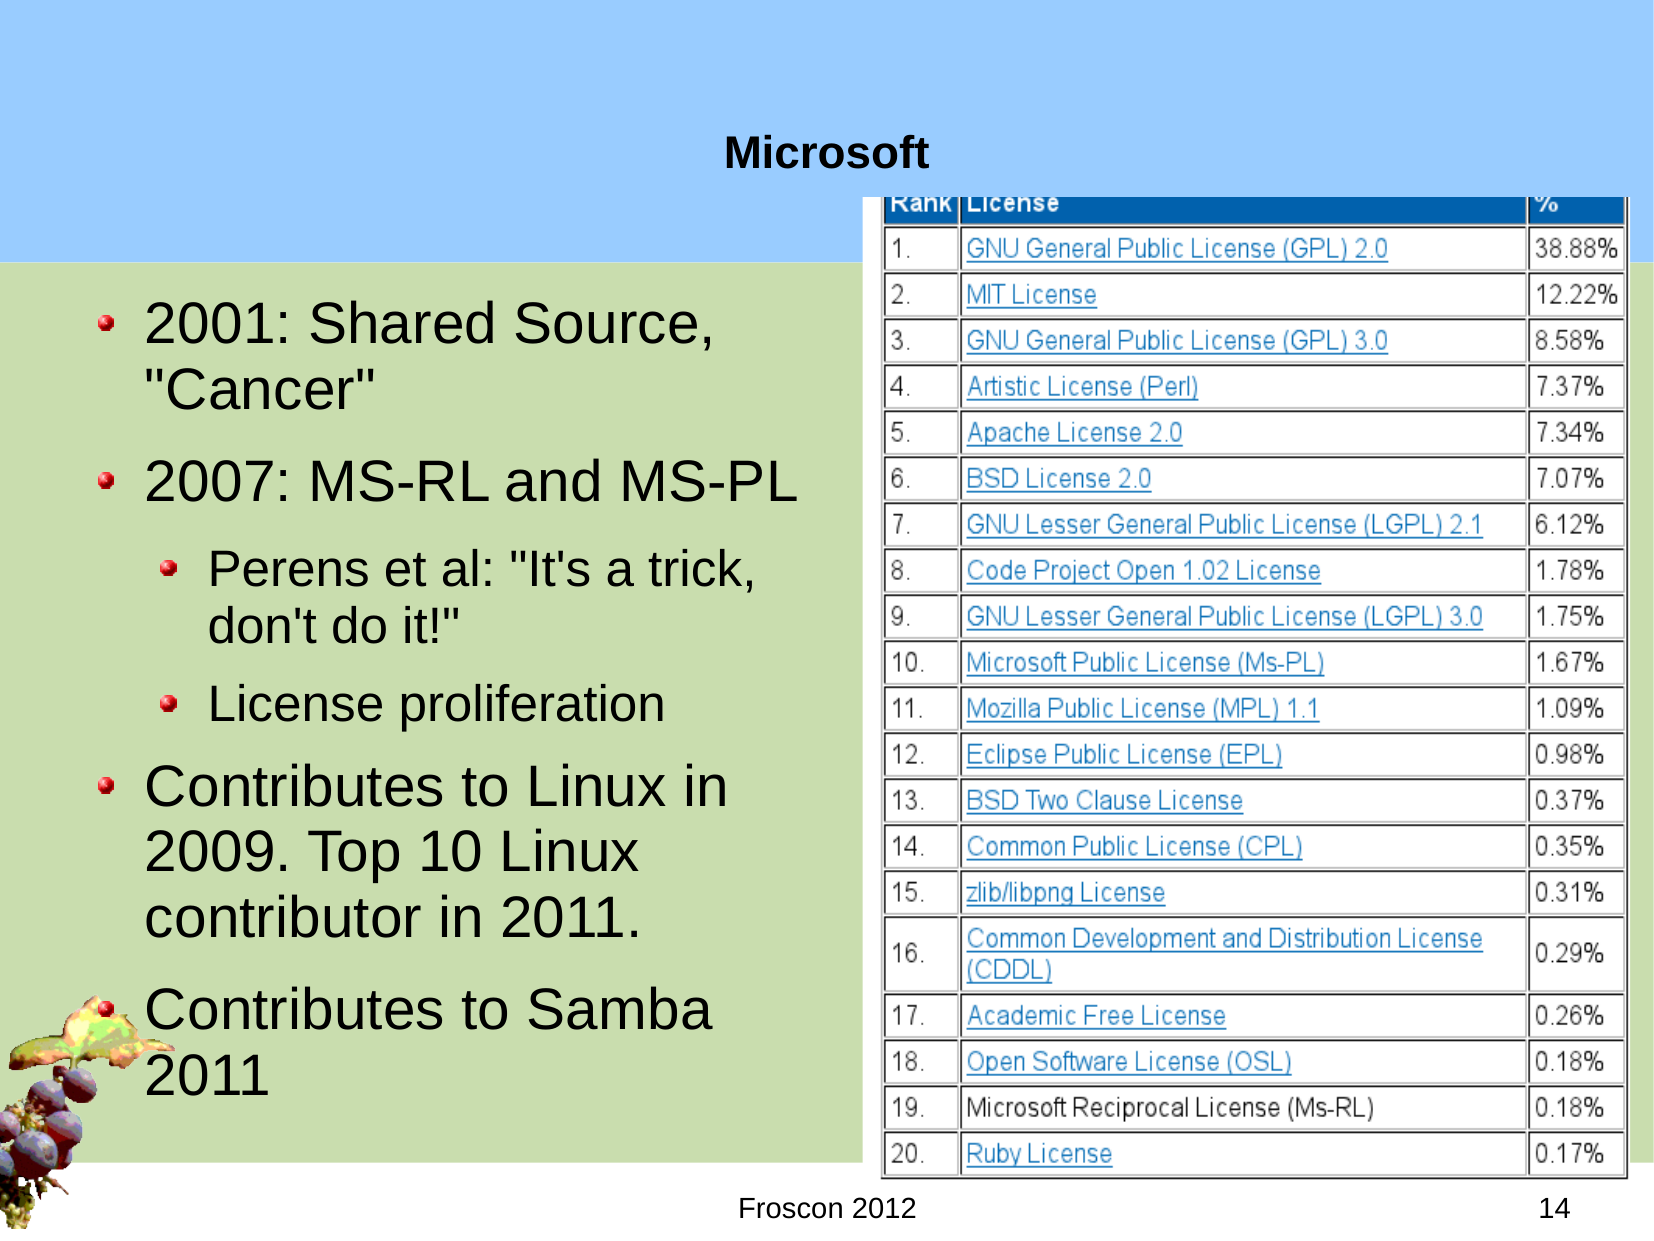

# Microsoft
2001: Shared Source, "Cancer"
2007: MS-RL and MS-PL
Perens et al: "It's a trick, don't do it!"
License proliferation
Contributes to Linux in 2009. Top 10 Linux contributor in 2011.
Contributes to Samba 2011
Froscon 2012
14